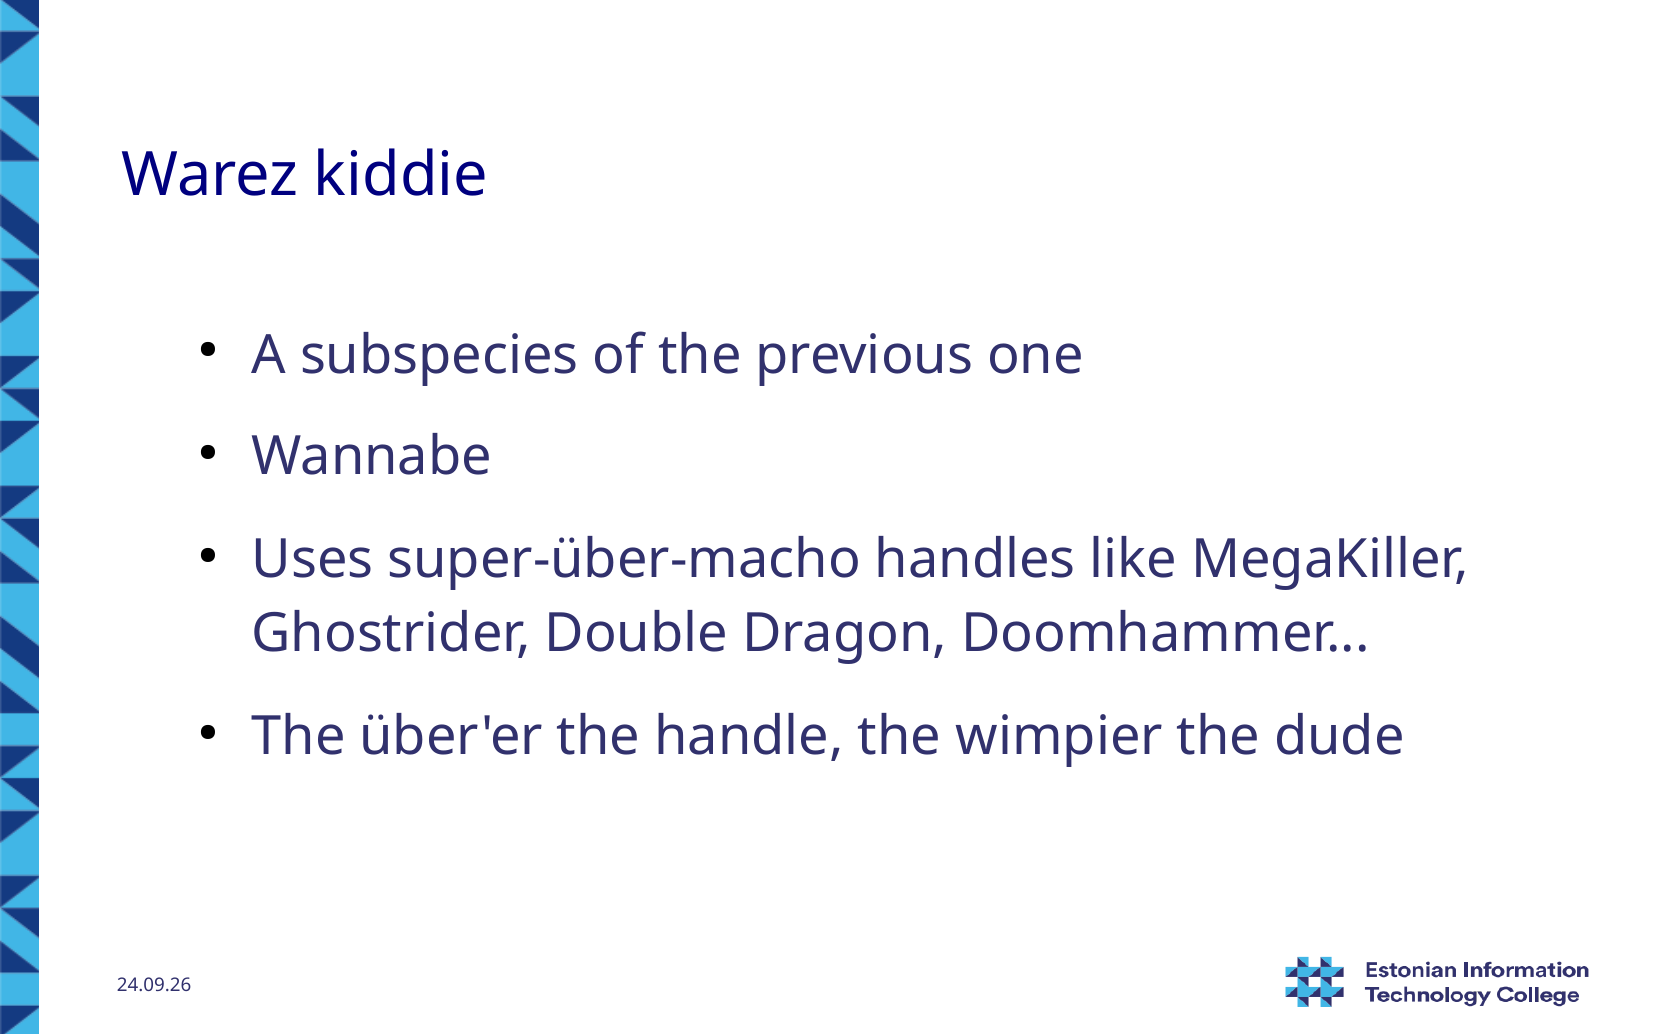

# Warez kiddie
A subspecies of the previous one
Wannabe
Uses super-über-macho handles like MegaKiller, Ghostrider, Double Dragon, Doomhammer...
The über'er the handle, the wimpier the dude